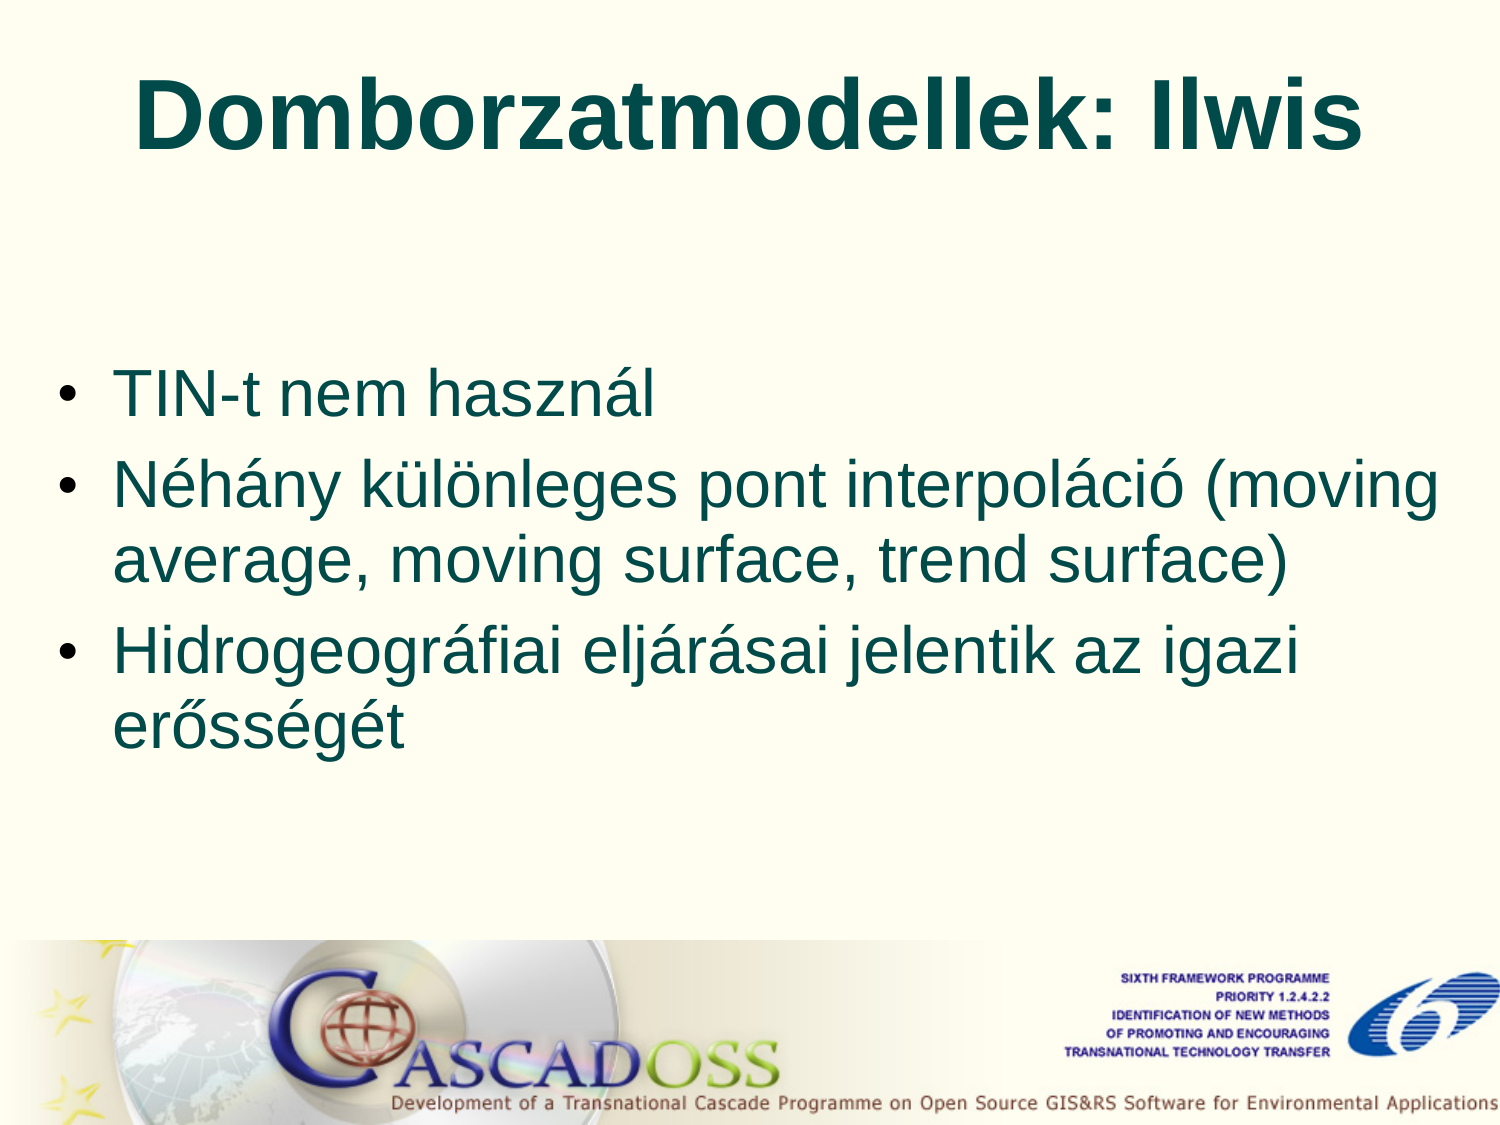

# Domborzatmodellek: Ilwis
TIN-t nem használ
Néhány különleges pont interpoláció (moving average, moving surface, trend surface)
Hidrogeográfiai eljárásai jelentik az igazi erősségét